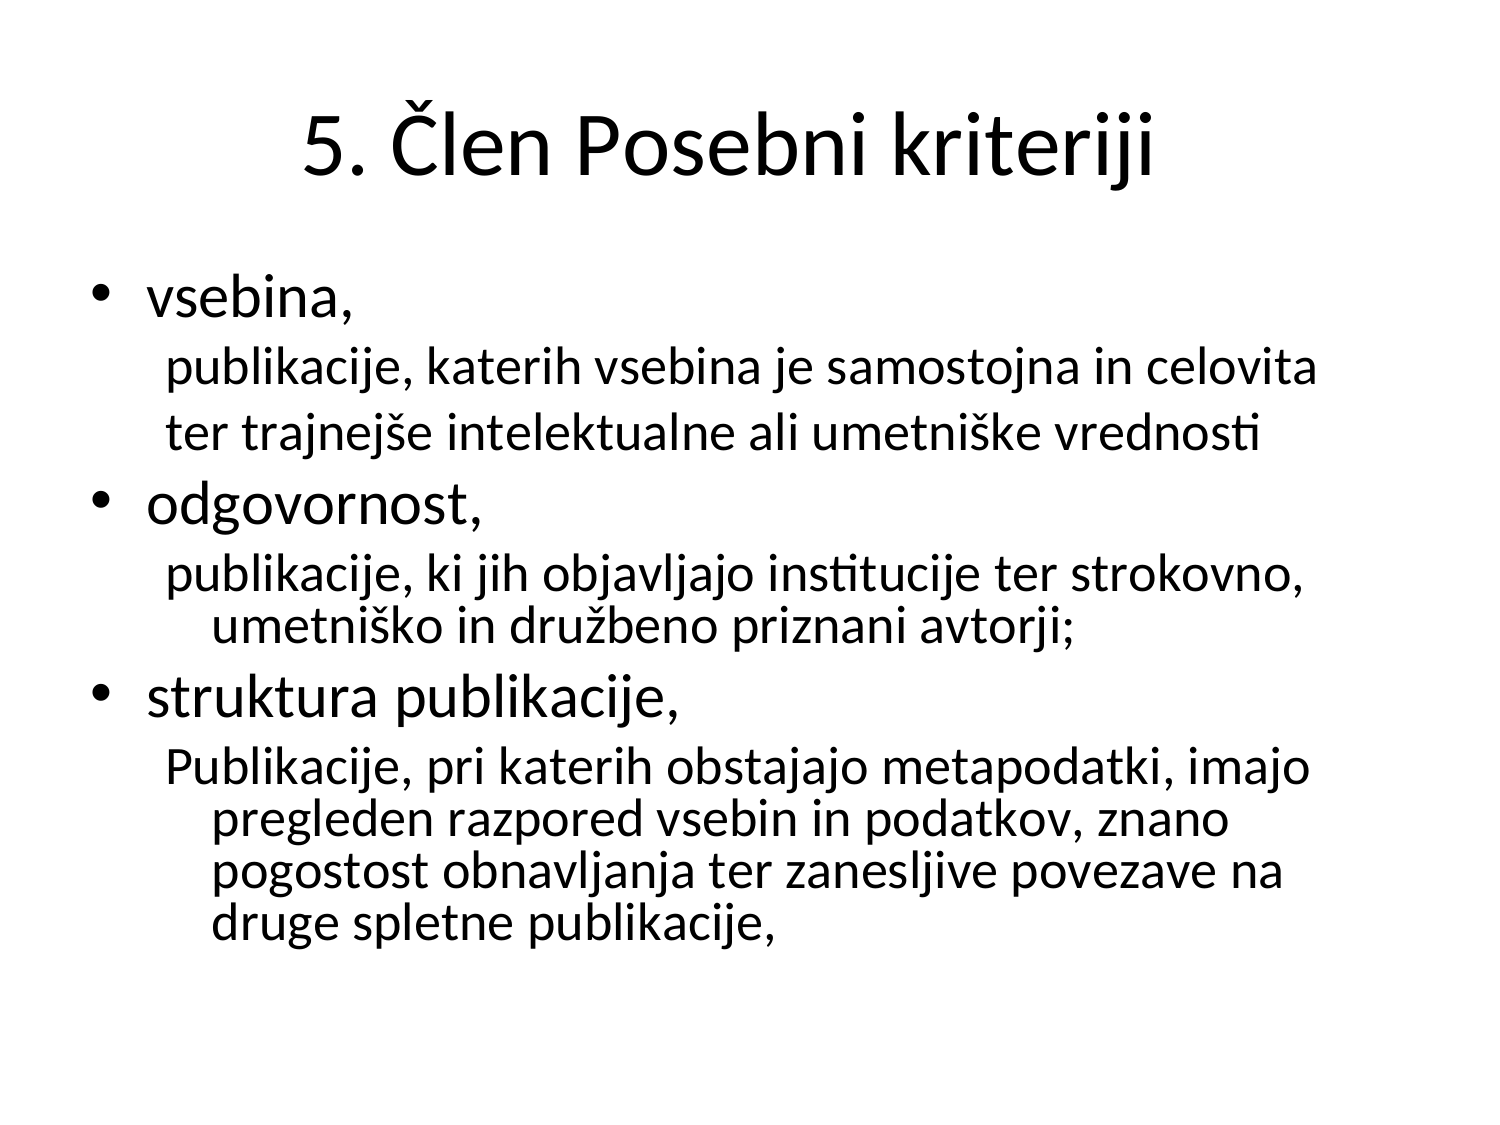

# 5. Člen Posebni kriteriji
vsebina,
publikacije, katerih vsebina je samostojna in celovita
ter trajnejše intelektualne ali umetniške vrednosti
odgovornost,
publikacije, ki jih objavljajo institucije ter strokovno, umetniško in družbeno priznani avtorji;
struktura publikacije,
Publikacije, pri katerih obstajajo metapodatki, imajo pregleden razpored vsebin in podatkov, znano pogostost obnavljanja ter zanesljive povezave na druge spletne publikacije,